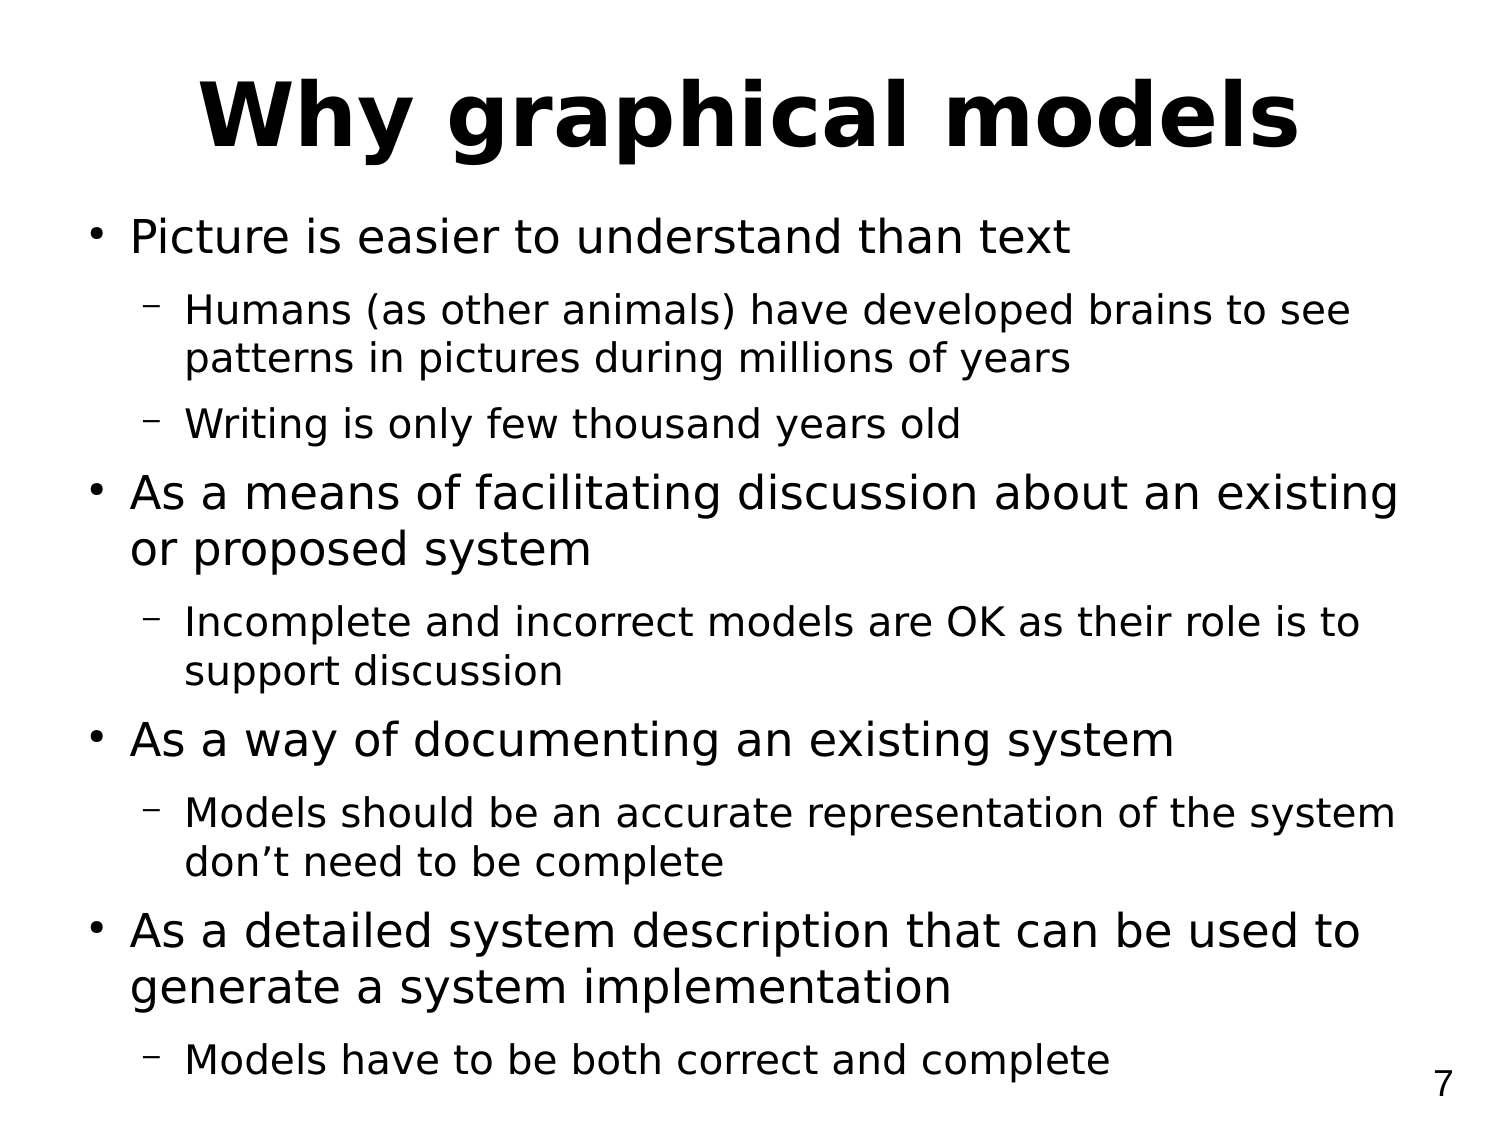

# Why graphical models
Picture is easier to understand than text
Humans (as other animals) have developed brains to see patterns in pictures during millions of years
Writing is only few thousand years old
As a means of facilitating discussion about an existing or proposed system
Incomplete and incorrect models are OK as their role is to support discussion
As a way of documenting an existing system
Models should be an accurate representation of the system don’t need to be complete
As a detailed system description that can be used to generate a system implementation
Models have to be both correct and complete